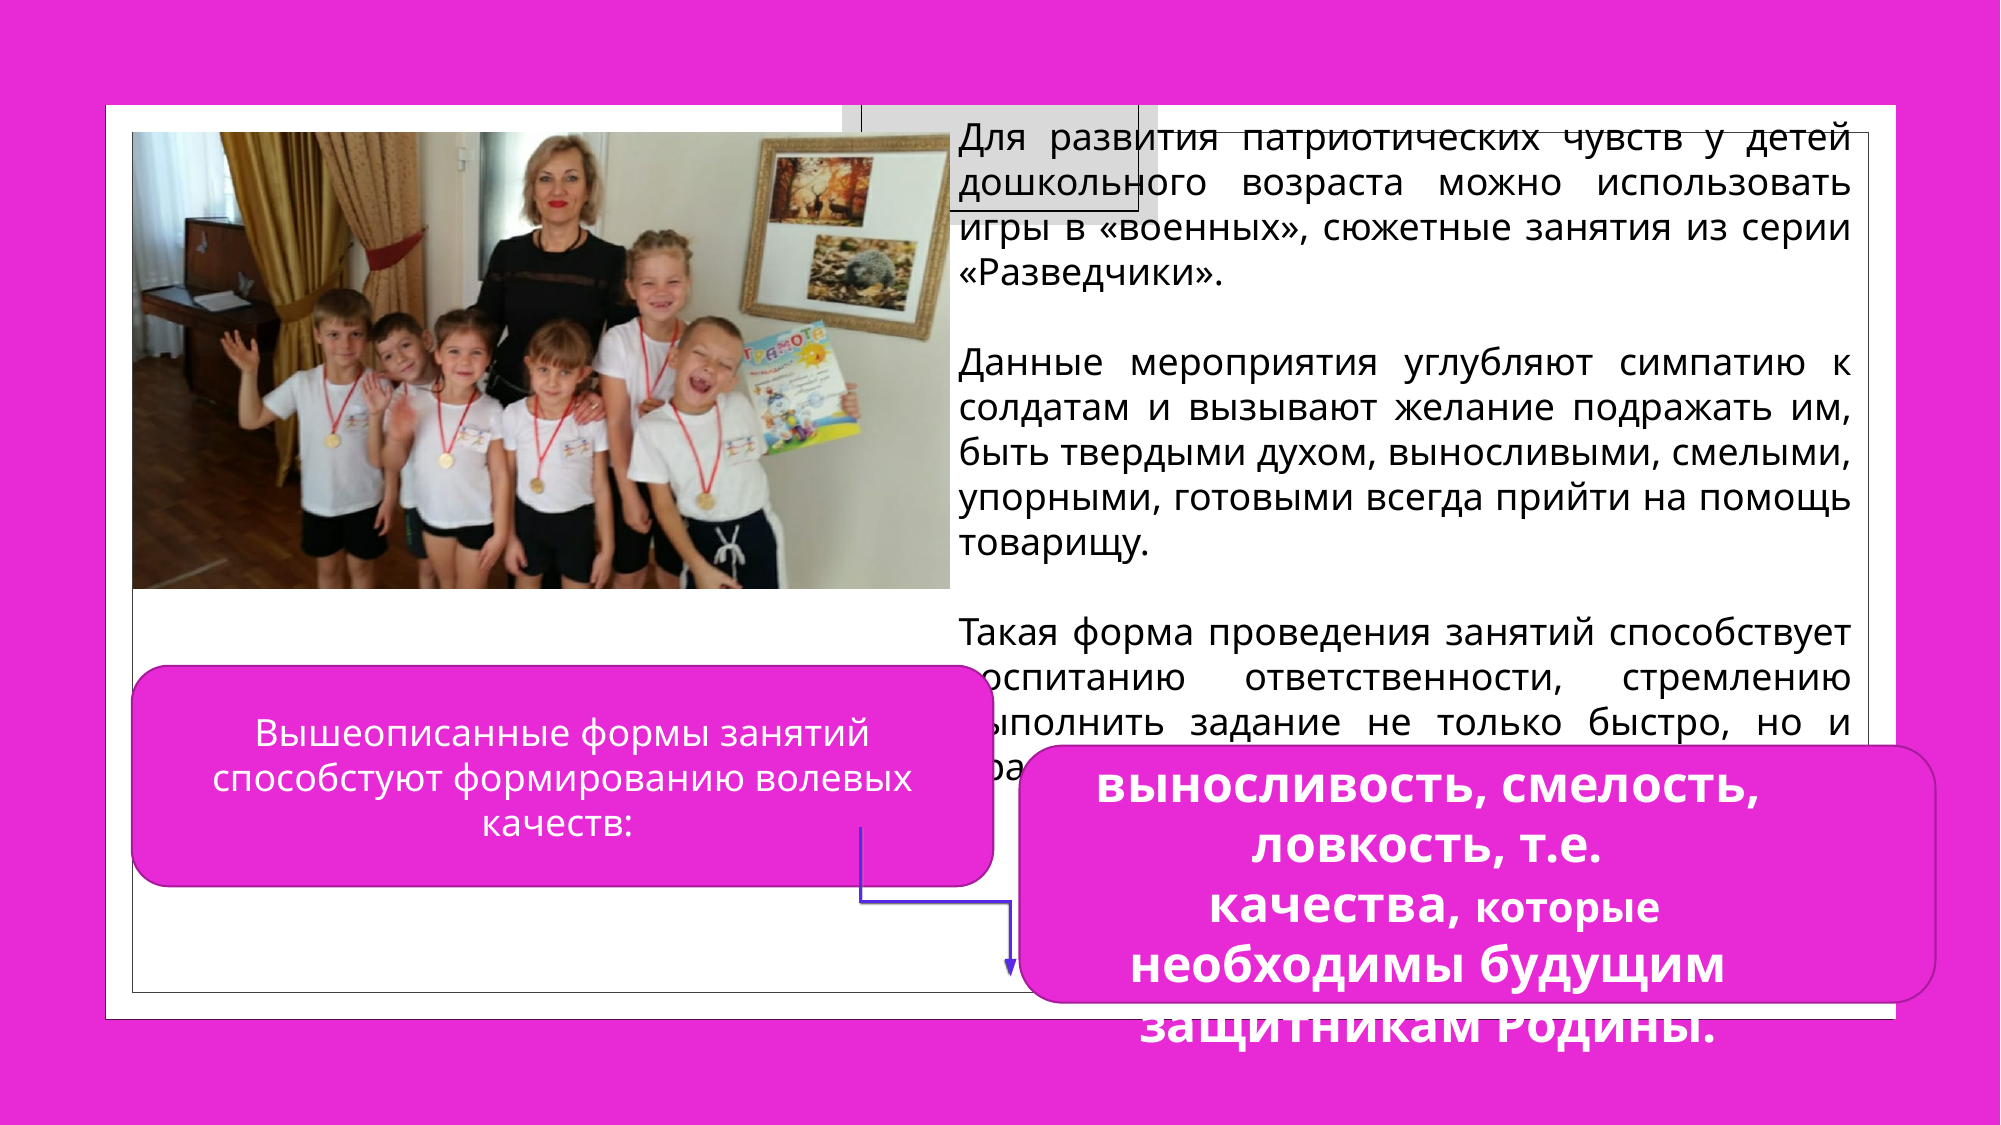

Для развития патриотических чувств у детей дошкольного возраста можно использовать игры в «военных», сюжетные занятия из серии «Разведчики».
Данные мероприятия углубляют симпатию к солдатам и вызывают желание подражать им, быть твердыми духом, выносливыми, смелыми, упорными, готовыми всегда прийти на помощь товарищу.
Такая форма проведения занятий способствует воспитанию ответственности, стремлению выполнить задание не только быстро, но и правильно, чтобы не подвести товарищей.
Вышеописанные формы занятий способстуют формированию волевых качеств:
выносливость, смелость, ловкость, т.е.  качества, которые необходимы будущим защитникам Родины.